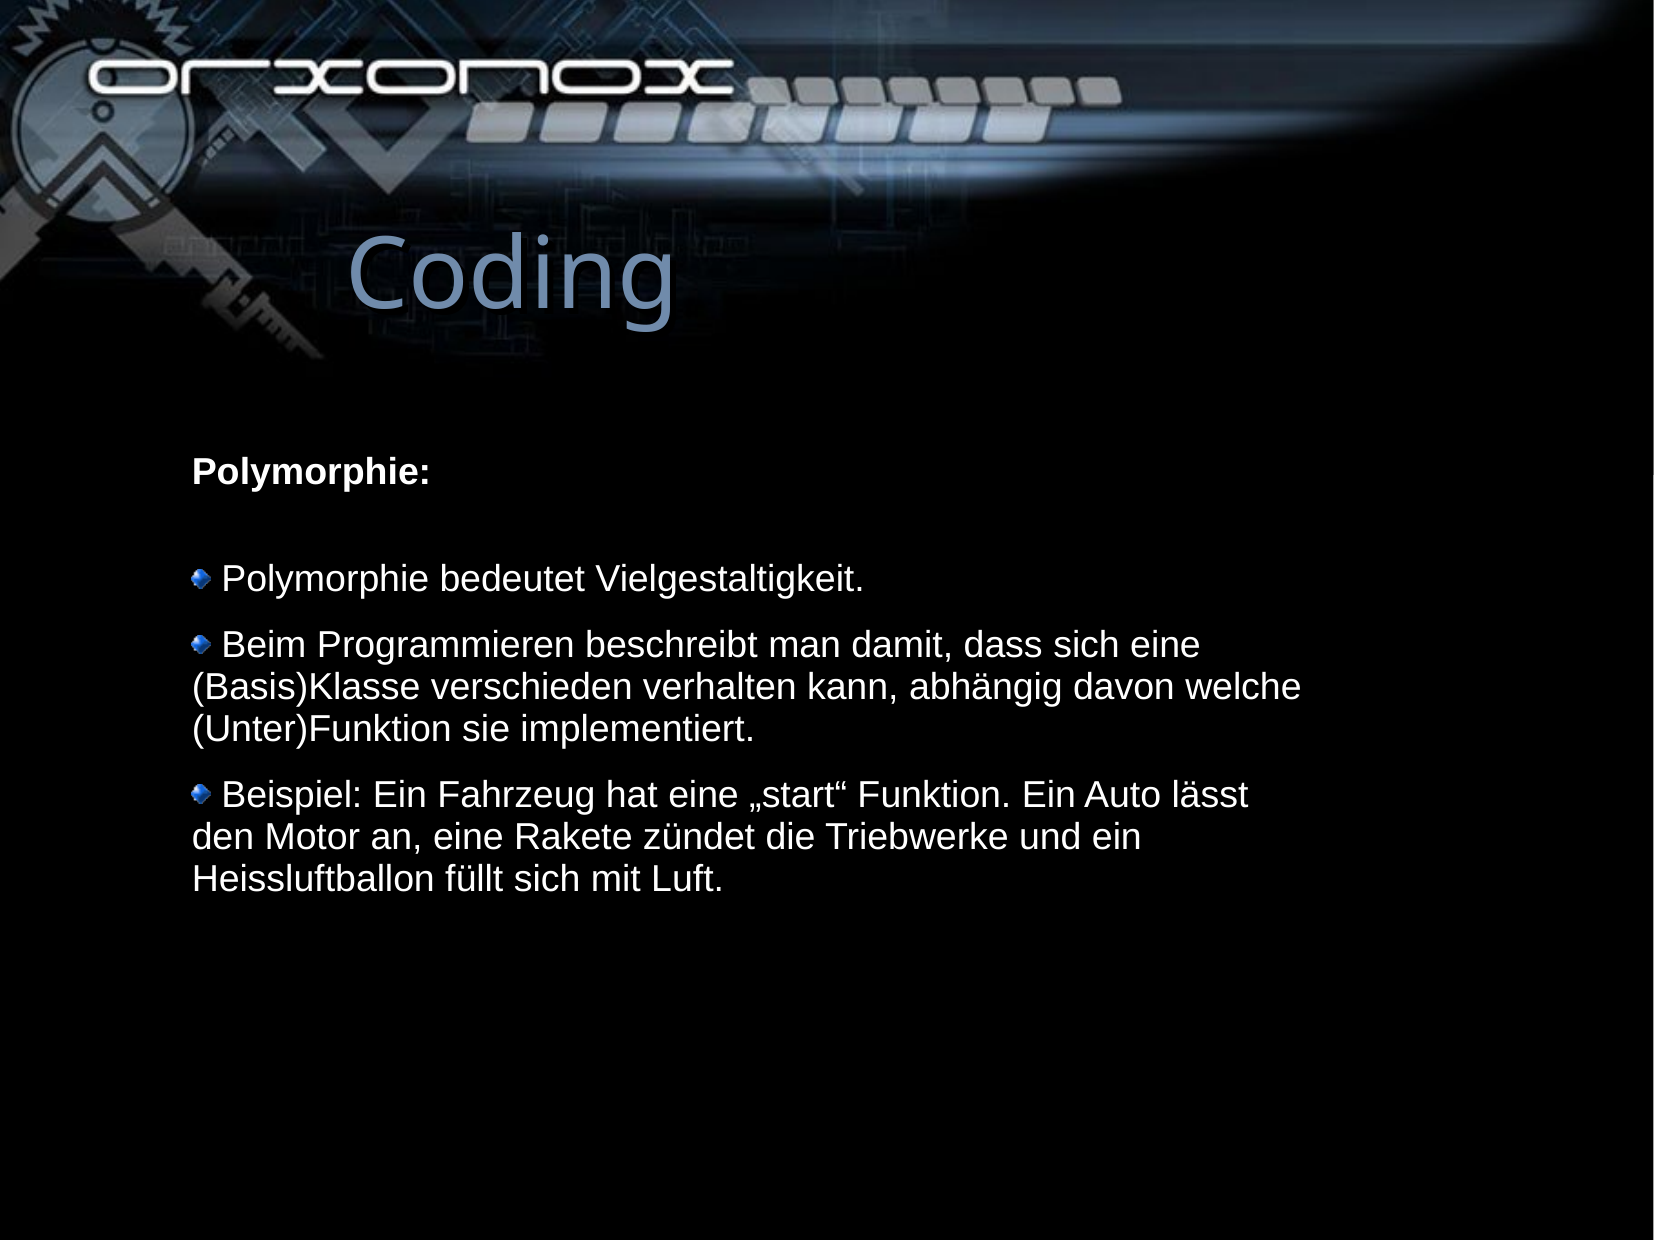

Coding
Polymorphie:
 Polymorphie bedeutet Vielgestaltigkeit.
 Beim Programmieren beschreibt man damit, dass sich eine (Basis)Klasse verschieden verhalten kann, abhängig davon welche (Unter)Funktion sie implementiert.
 Beispiel: Ein Fahrzeug hat eine „start“ Funktion. Ein Auto lässt den Motor an, eine Rakete zündet die Triebwerke und ein Heissluftballon füllt sich mit Luft.